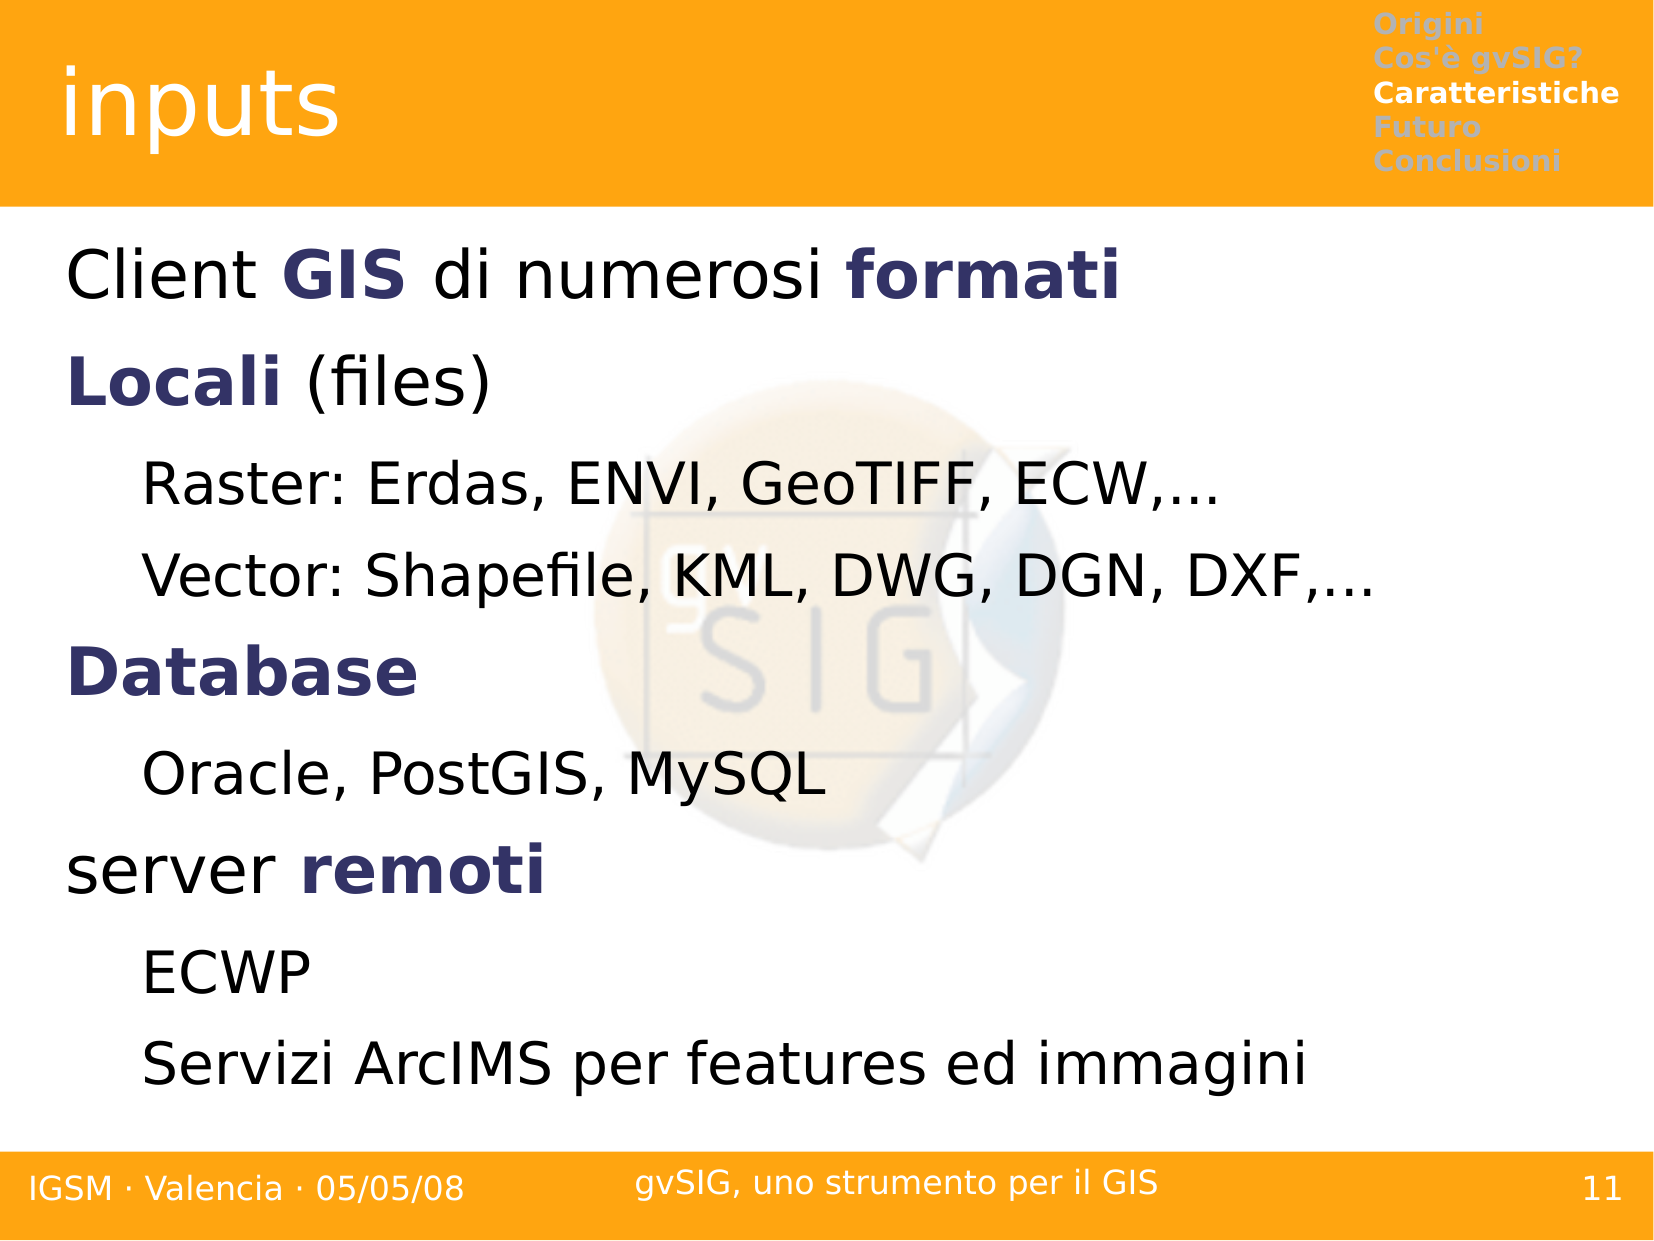

Origini
Cos'è gvSIG?
Caratteristiche
Futuro
Conclusioni
# inputs
Client GIS di numerosi formati
Locali (files)
Raster: Erdas, ENVI, GeoTIFF, ECW,...
Vector: Shapefile, KML, DWG, DGN, DXF,...
Database
Oracle, PostGIS, MySQL
server remoti
ECWP
Servizi ArcIMS per features ed immagini
gvSIG, uno strumento per il GIS
IGSM · Valencia · 05/05/08
11